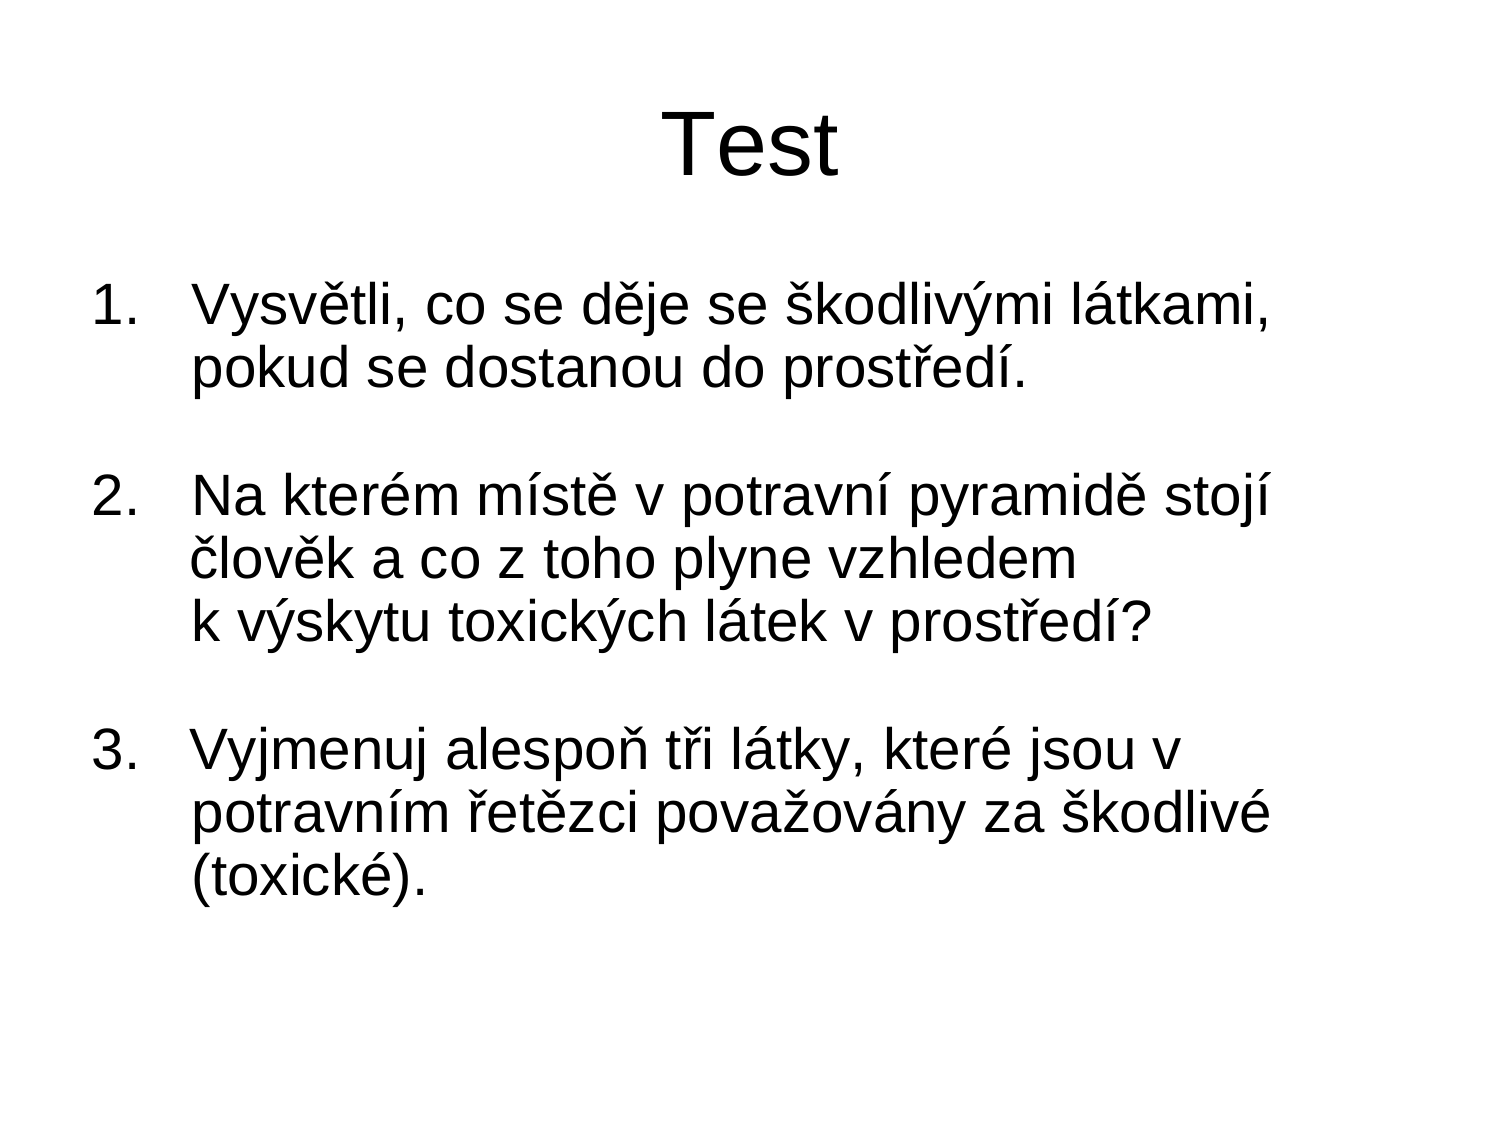

# Test
Vysvětli, co se děje se škodlivými látkami, pokud se dostanou do prostředí.
Na kterém místě v potravní pyramidě stojí
 člověk a co z toho plyne vzhledem
k výskytu toxických látek v prostředí?
3. Vyjmenuj alespoň tři látky, které jsou v potravním řetězci považovány za škodlivé (toxické).